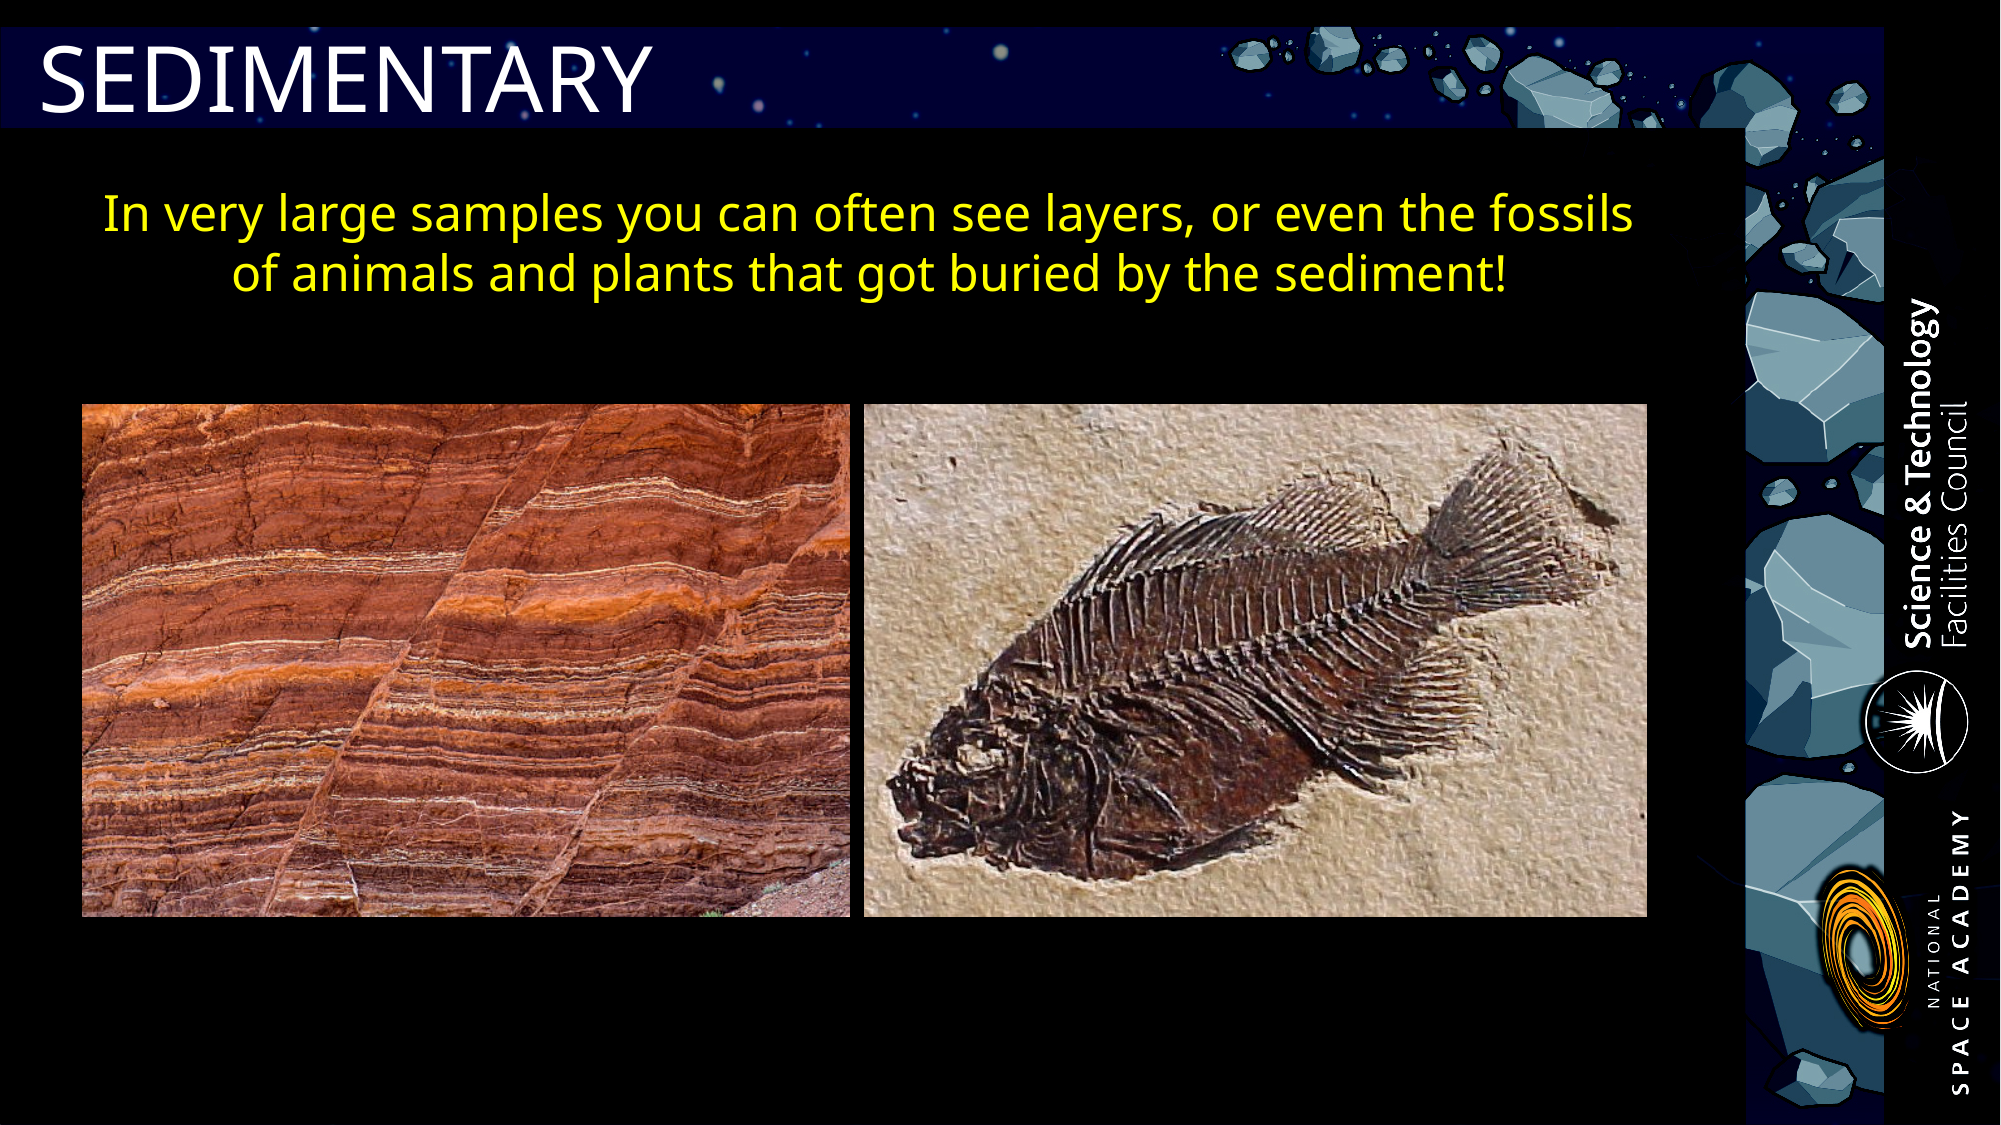

SEDIMENTARY
In very large samples you can often see layers, or even the fossils of animals and plants that got buried by the sediment!